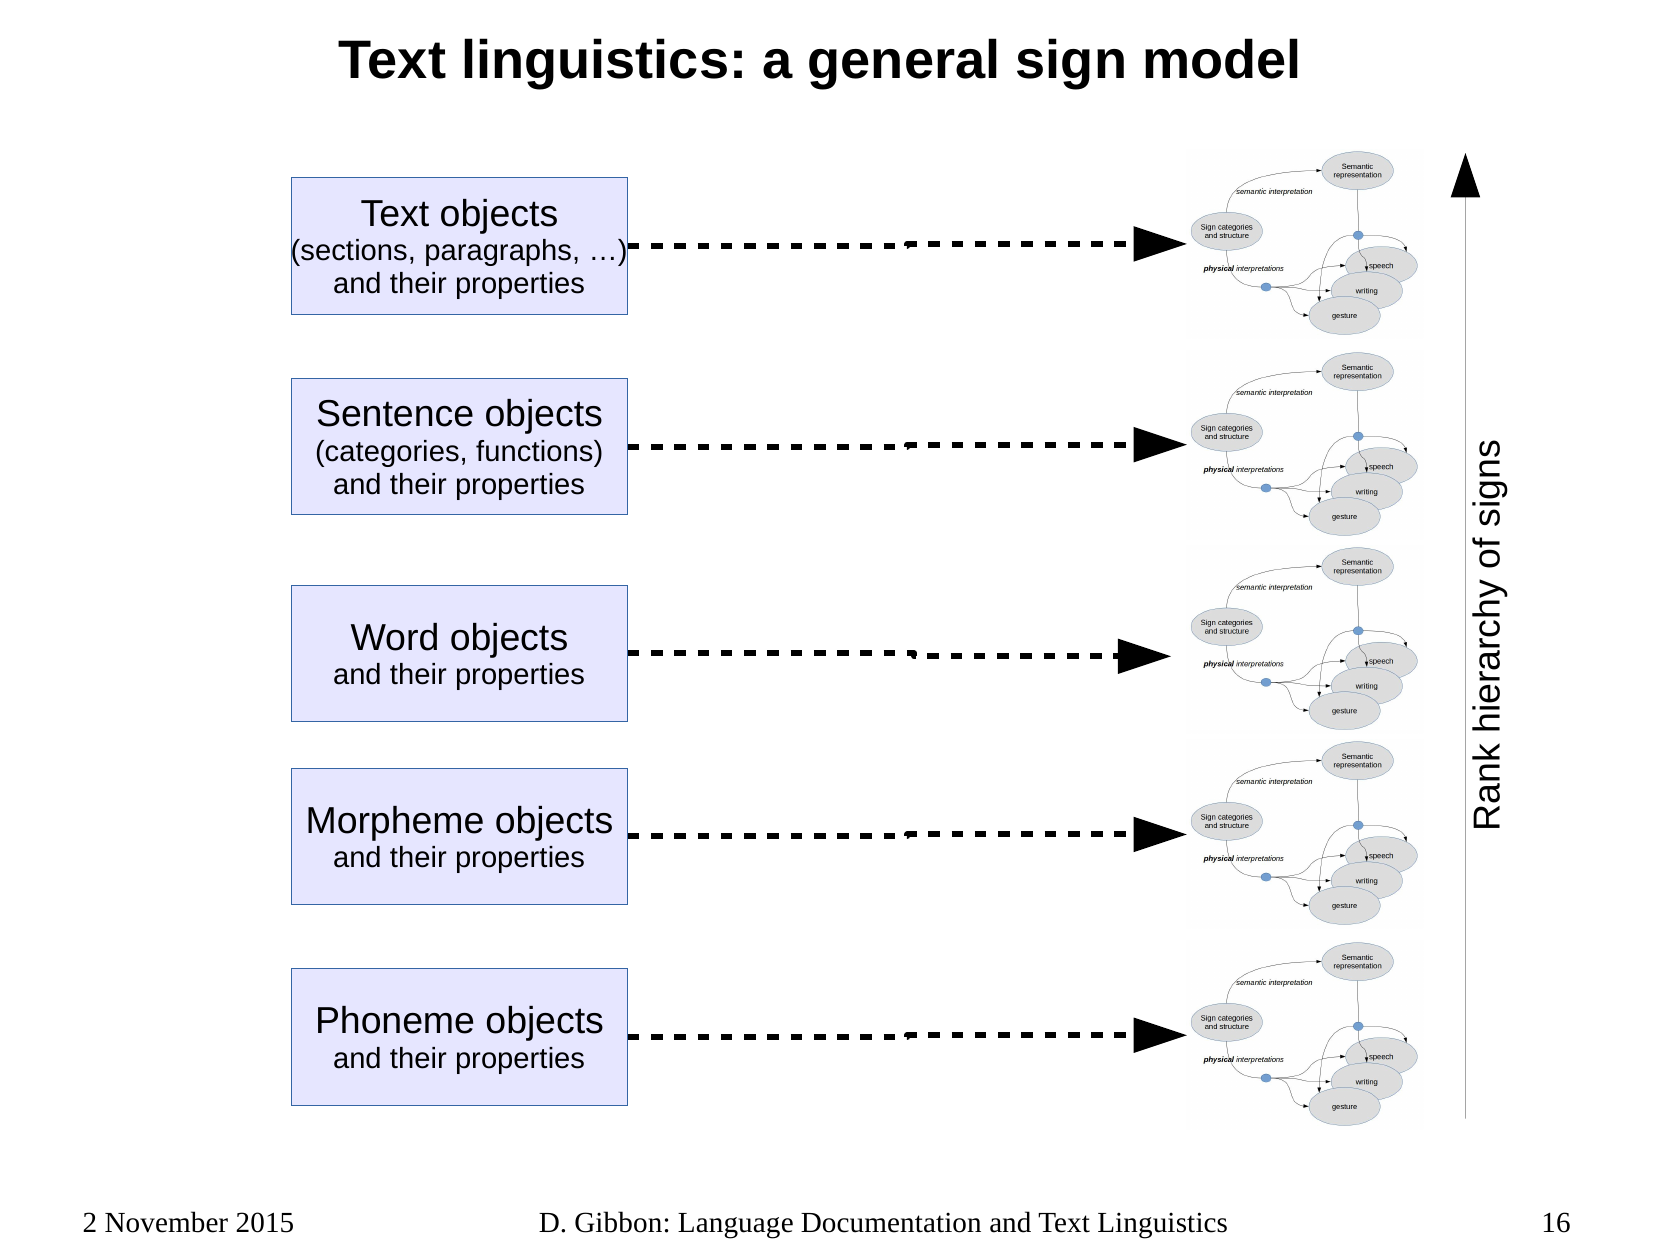

# Text linguistics: a general sign model
Rank hierarchy of signs
Text objects
(sections, paragraphs, …)
and their properties
Sentence objects
(categories, functions)
and their properties
Word objects
and their properties
Morpheme objects
and their properties
Phoneme objects
and their properties
2 November 2015
D. Gibbon: Language Documentation and Text Linguistics
16